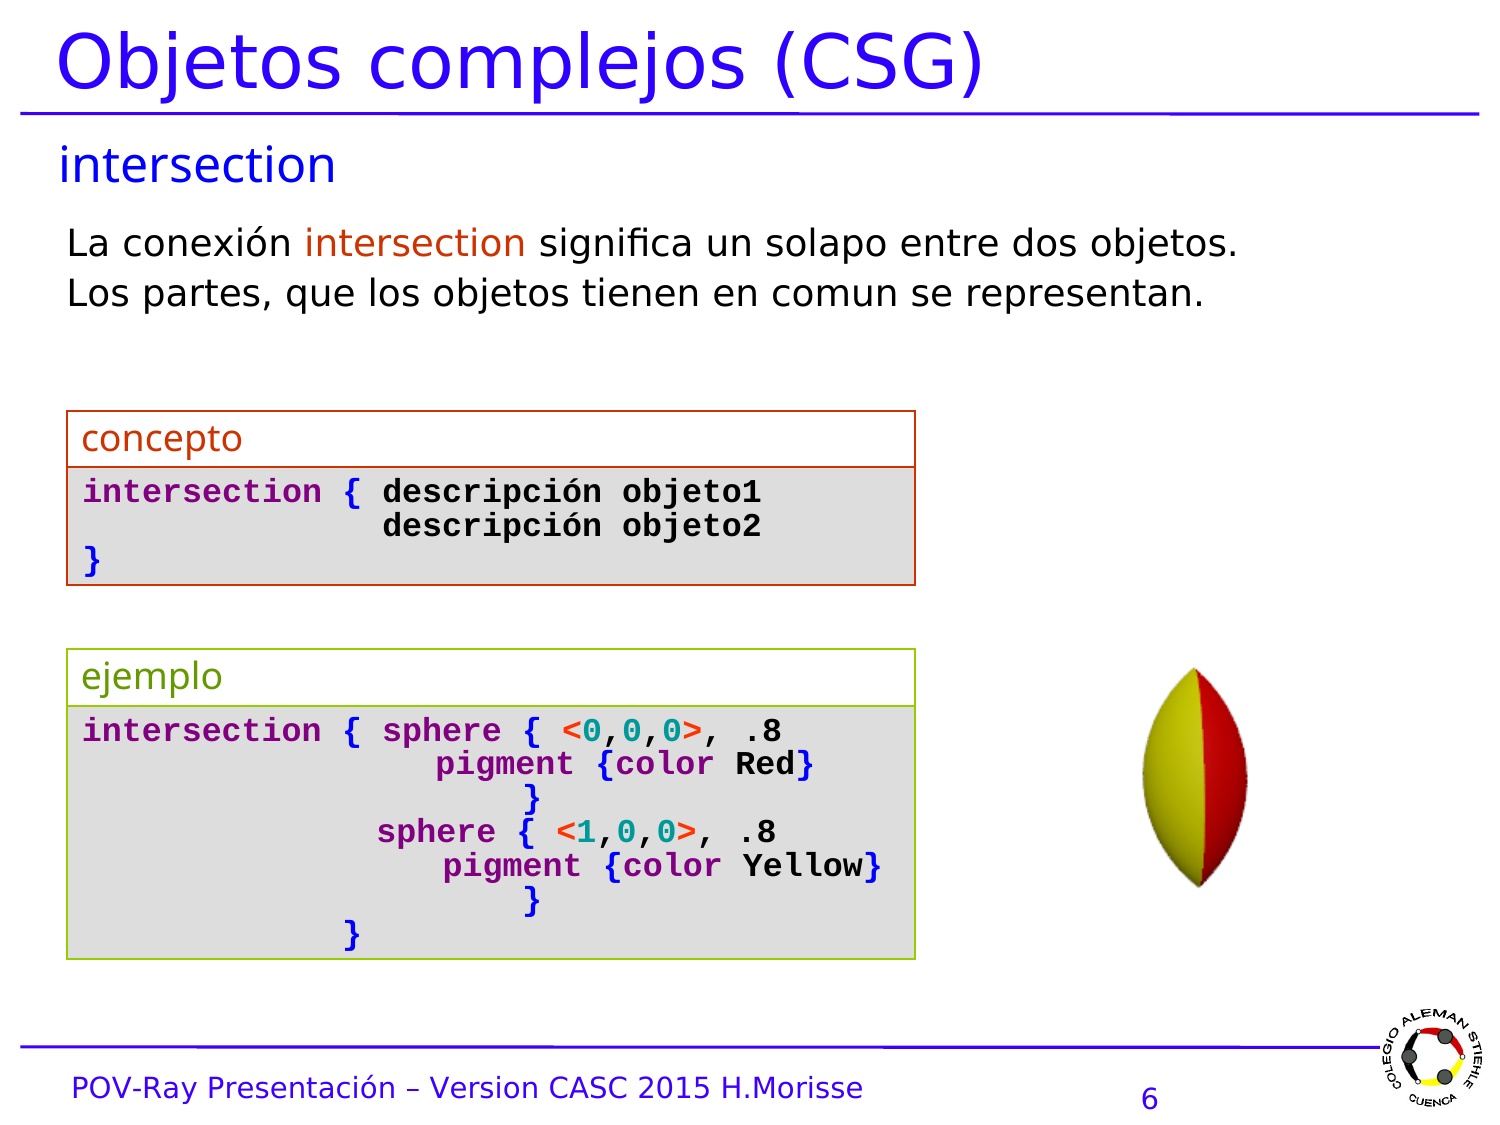

# Objetos complejos (CSG)
intersection
La conexión intersection significa un solapo entre dos objetos.
Los partes, que los objetos tienen en comun se representan.
concepto
intersection {	descripción objeto1
	 	descripción objeto2
}
ejemplo
intersection { sphere { <0,0,0>, .8
	 pigment {color Red}
 }
	 		sphere { <1,0,0>, .8		 		 pigment {color Yellow}
 }
 }